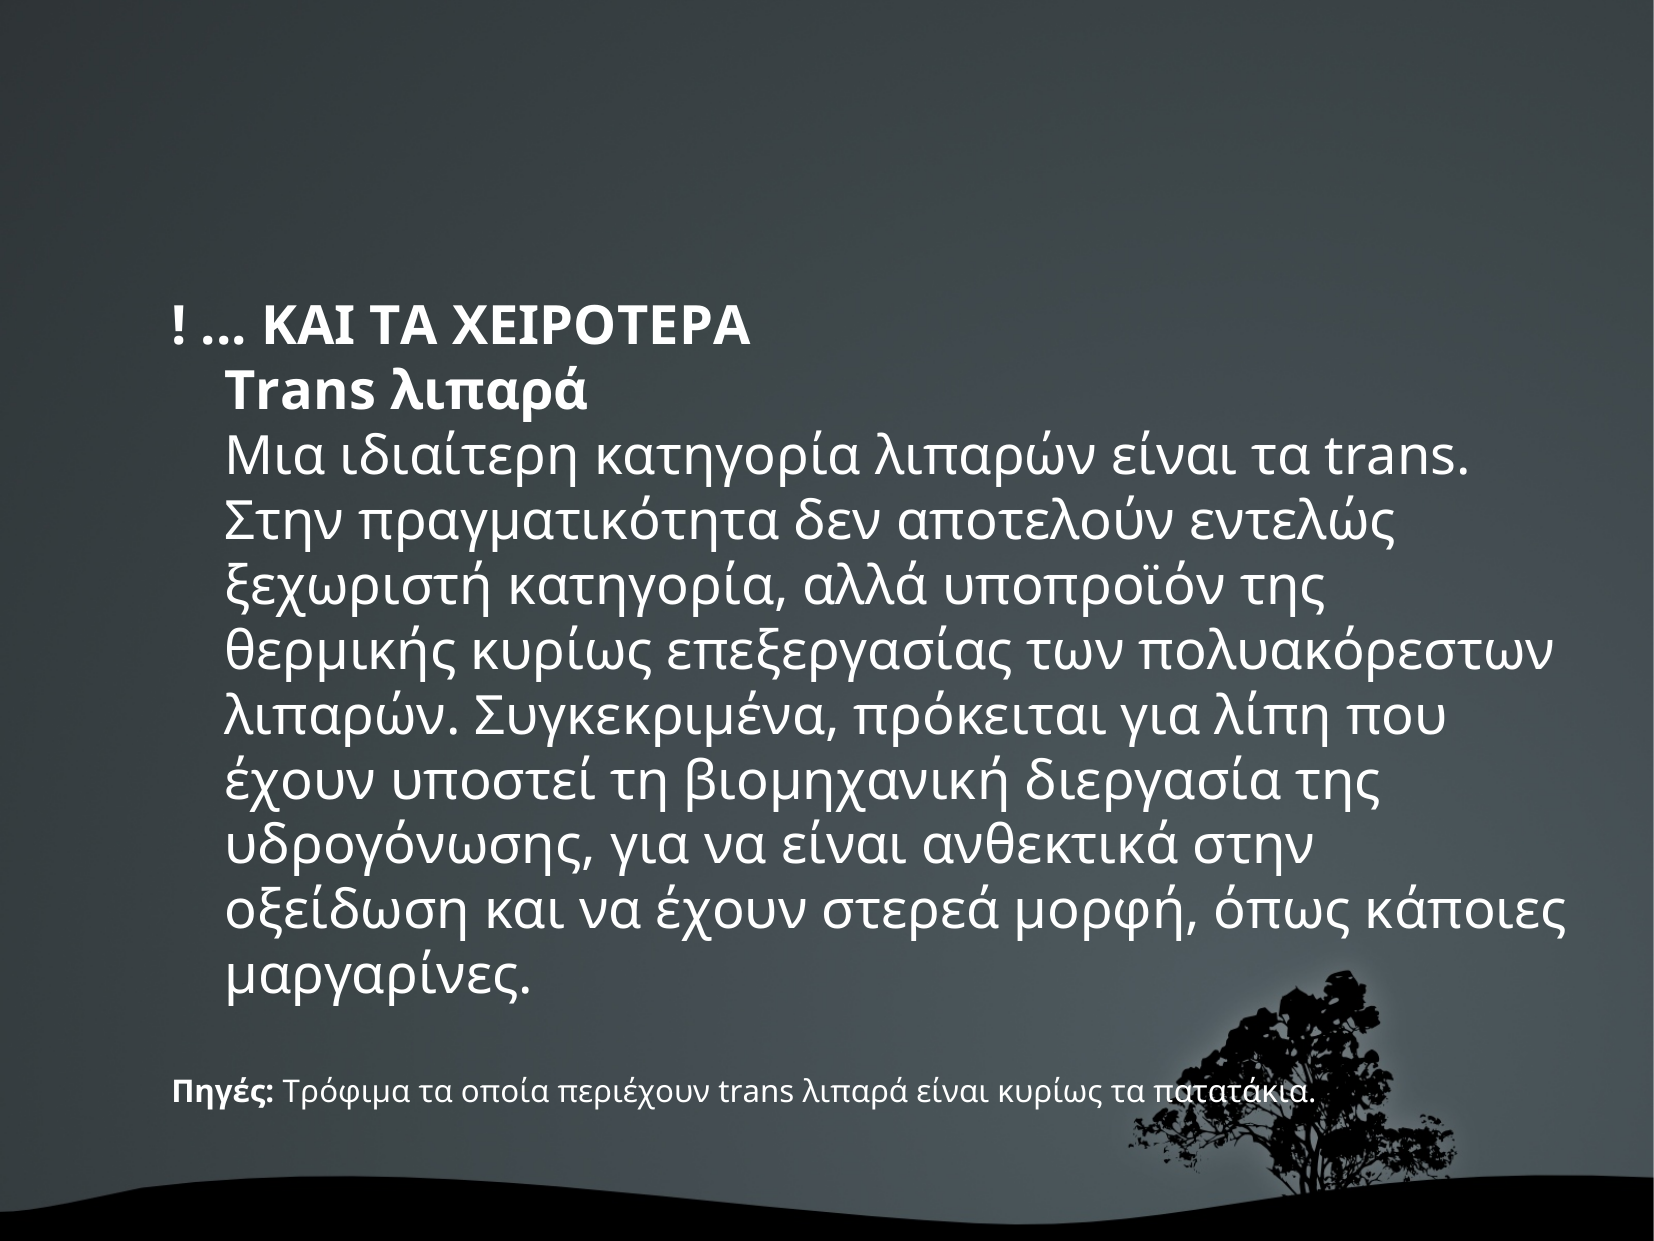

#
! ... ΚΑΙ ΤΑ ΧΕΙΡOΤΕΡΑ 
Trans λιπαρά 
Μια ιδιαίτερη κατηγορία λιπαρών είναι τα trans. Στην πραγματικότητα δεν αποτελούν εντελώς ξεχωριστή κατηγορία, αλλά υποπροϊόν της θερμικής κυρίως επεξεργασίας των πολυακόρεστων λιπαρών. Συγκεκριμένα, πρόκειται για λίπη που έχουν υποστεί τη βιομηχανική διεργασία της υδρογόνωσης, για να είναι ανθεκτικά στην οξείδωση και να έχουν στερεά μορφή, όπως κάποιες μαργαρίνες.
Πηγές: Τρόφιμα τα οποία περιέχουν trans λιπαρά είναι κυρίως τα πατατάκια.